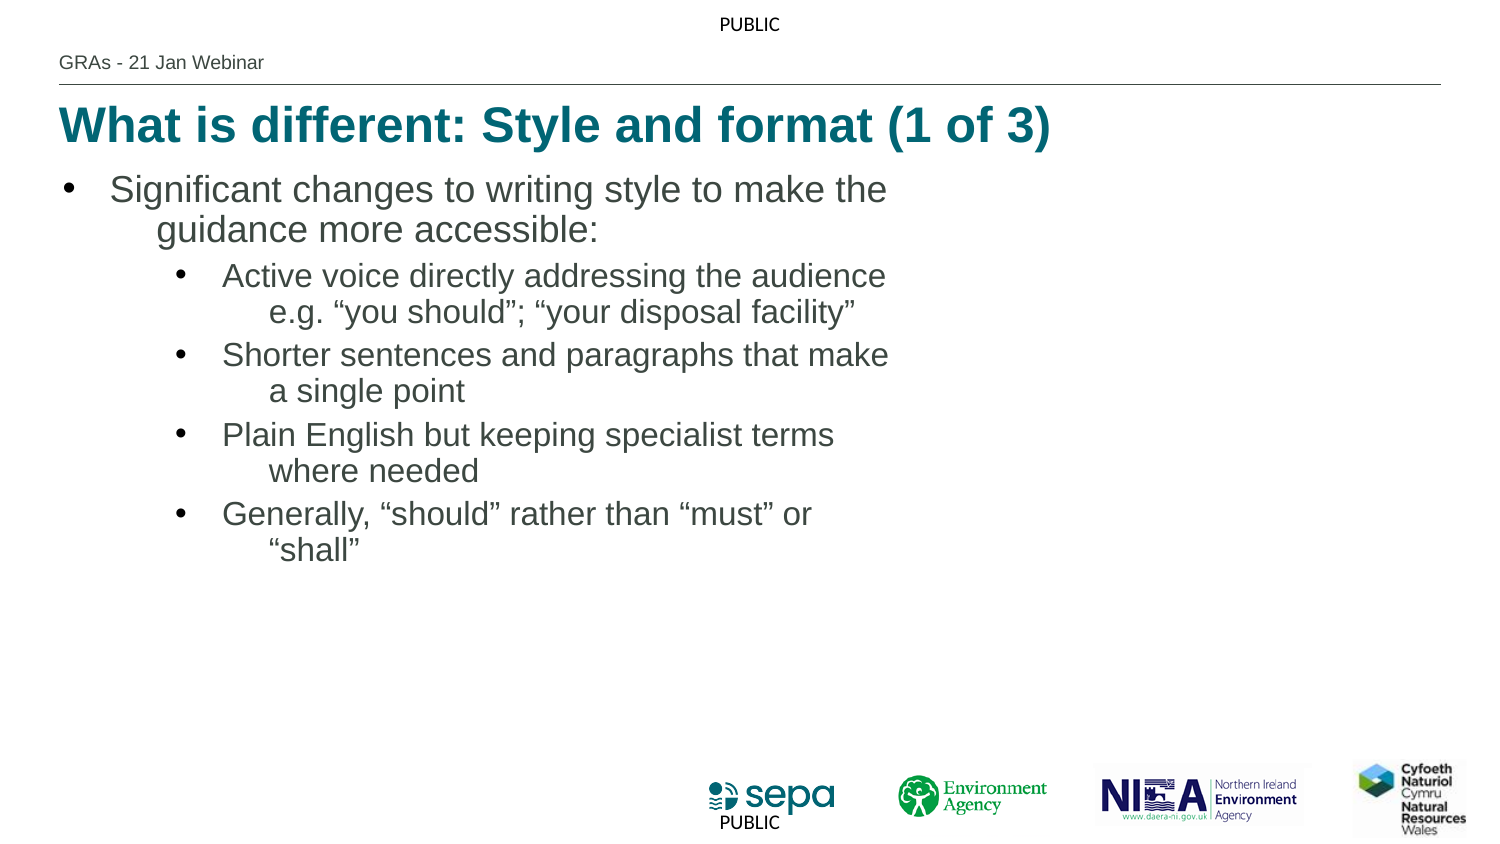

GRAs - 21 Jan Webinar
# What is different: Style and format (1 of 3)
Significant changes to writing style to make the guidance more accessible:
Active voice directly addressing the audience e.g. “you should”; “your disposal facility”
Shorter sentences and paragraphs that make a single point
Plain English but keeping specialist terms where needed
Generally, “should” rather than “must” or “shall”